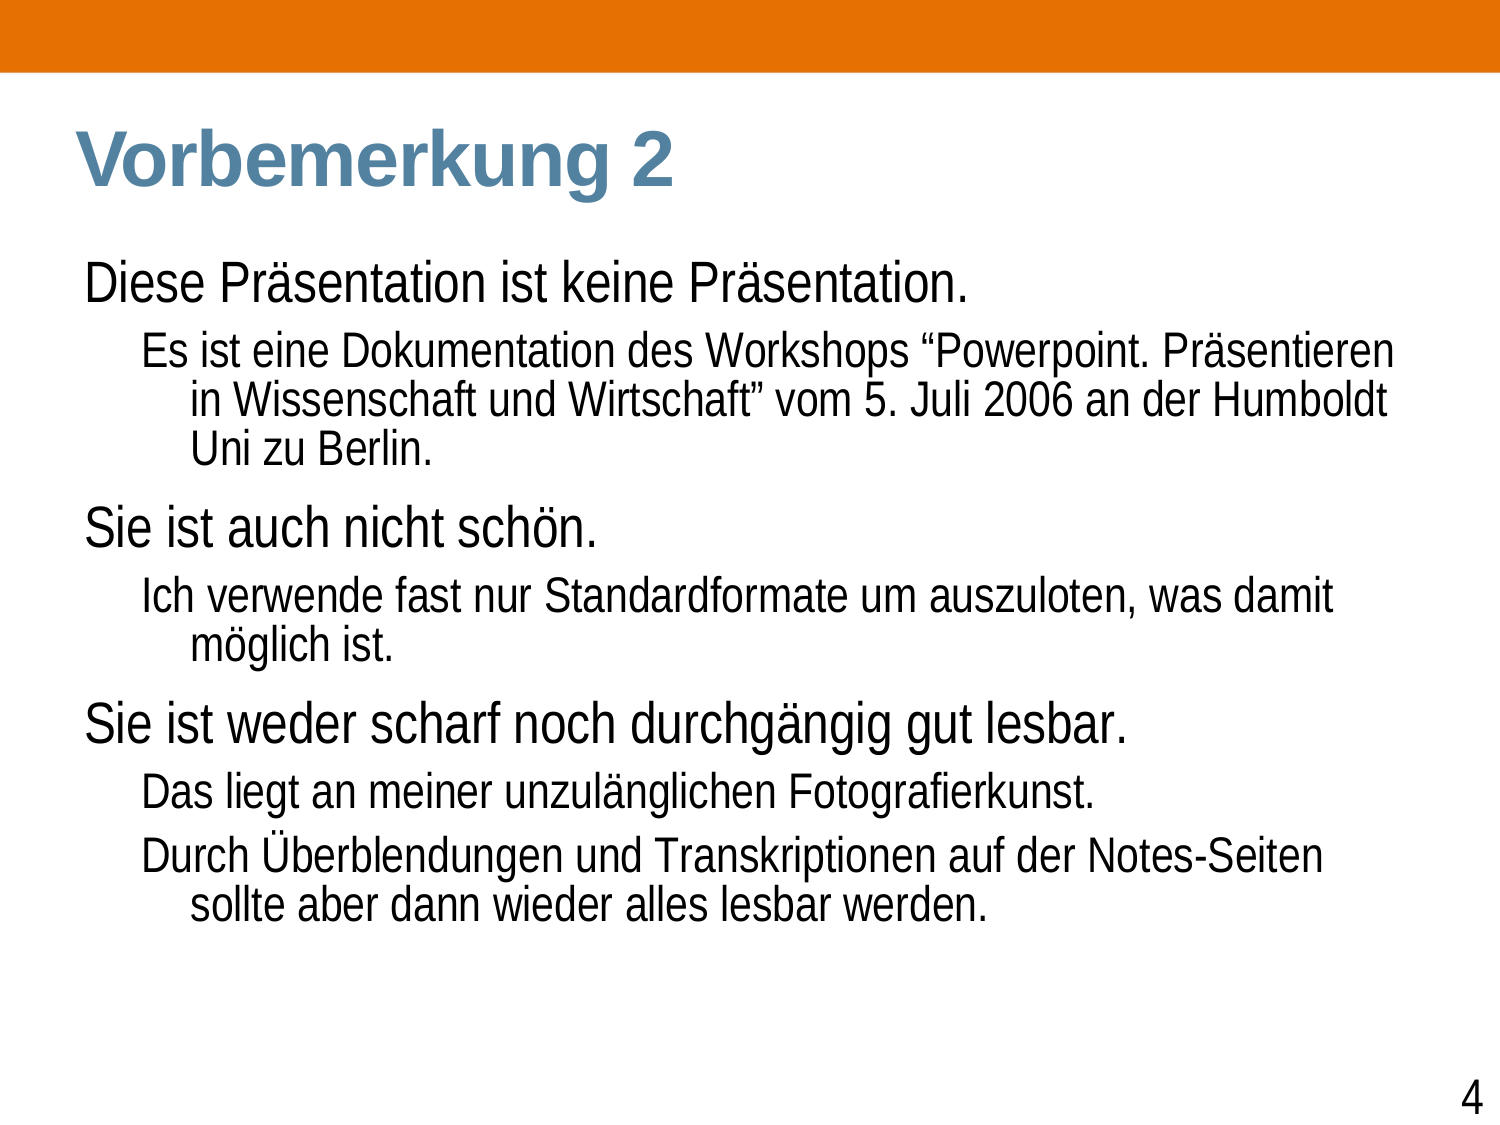

# Vorbemerkung 2
Diese Präsentation ist keine Präsentation.
Es ist eine Dokumentation des Workshops “Powerpoint. Präsentieren in Wissenschaft und Wirtschaft” vom 5. Juli 2006 an der Humboldt Uni zu Berlin.
Sie ist auch nicht schön.
Ich verwende fast nur Standardformate um auszuloten, was damit möglich ist.
Sie ist weder scharf noch durchgängig gut lesbar.
Das liegt an meiner unzulänglichen Fotografierkunst.
Durch Überblendungen und Transkriptionen auf der Notes-Seiten sollte aber dann wieder alles lesbar werden.